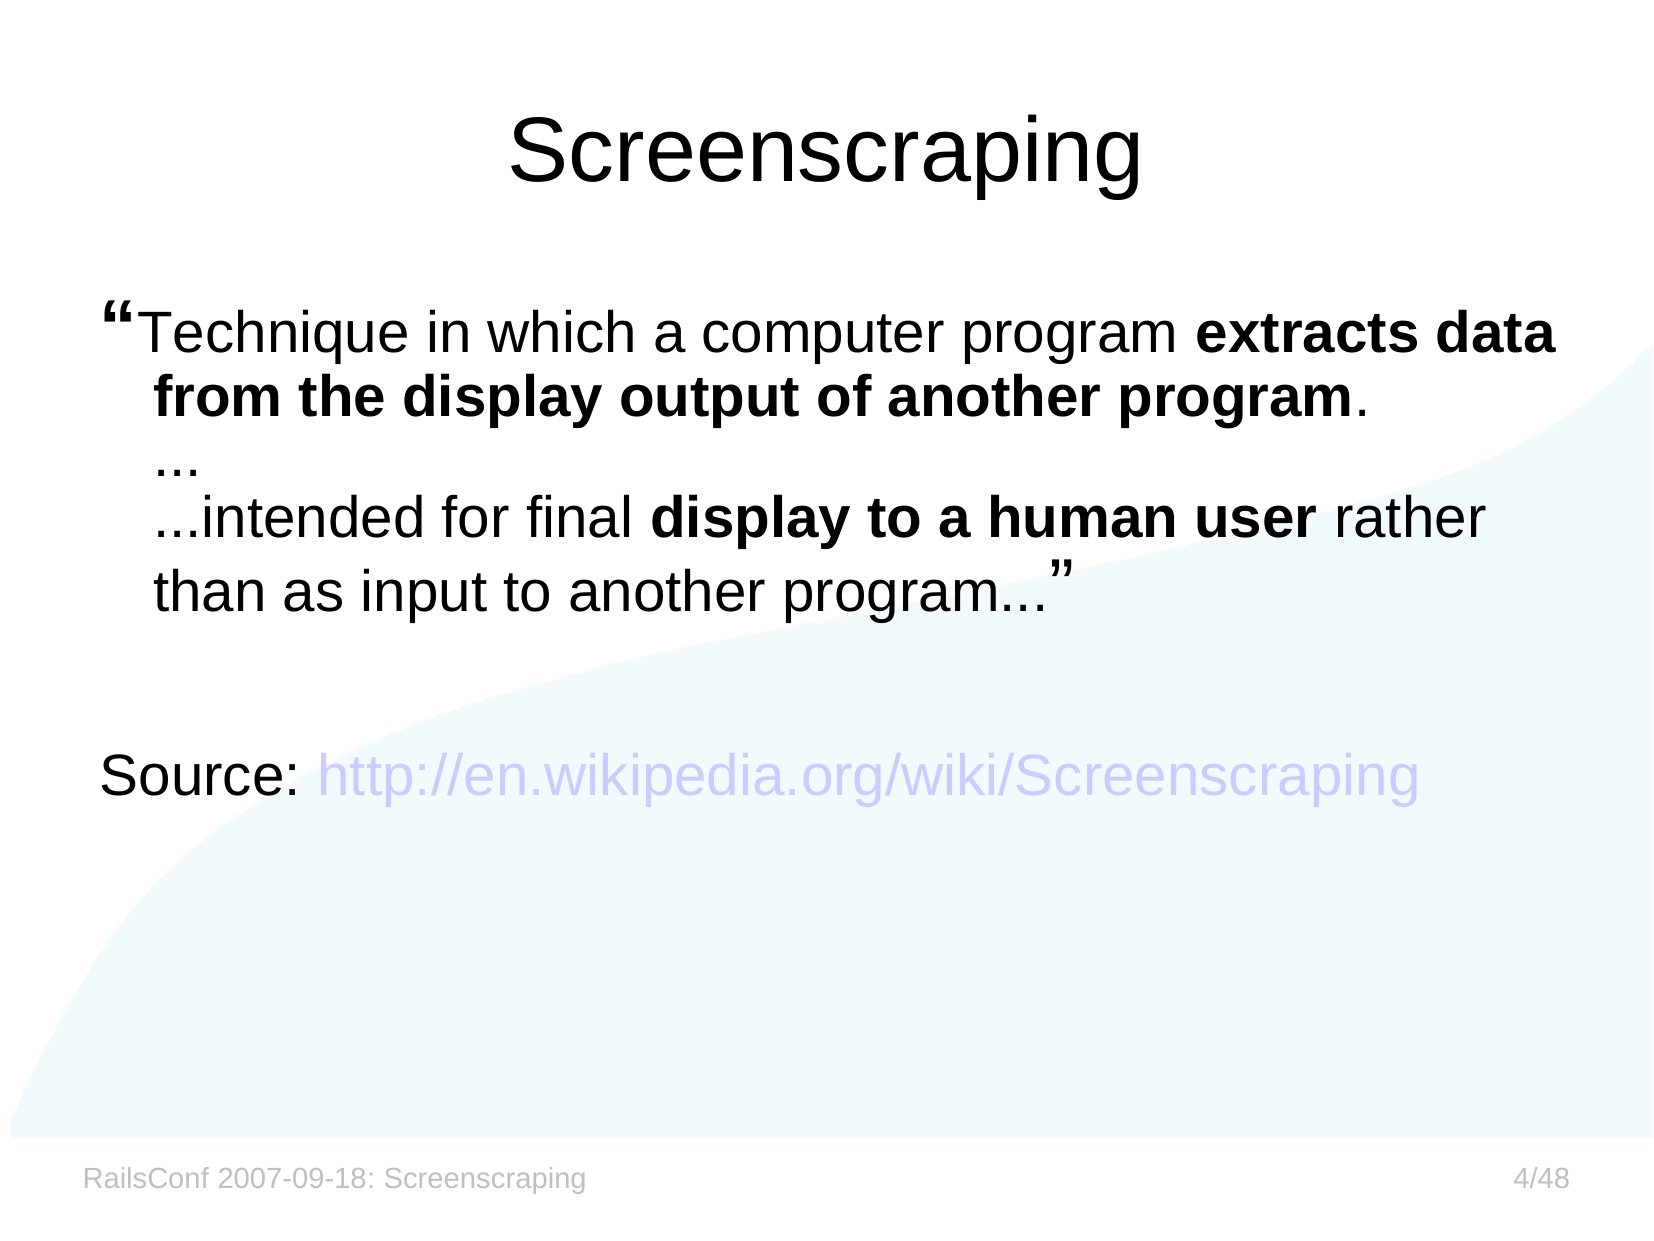

# Screenscraping
“Technique in which a computer program extracts data from the display output of another program.
...
...intended for final display to a human user rather than as input to another program...”
Source: http://en.wikipedia.org/wiki/Screenscraping
2007-09-18
4